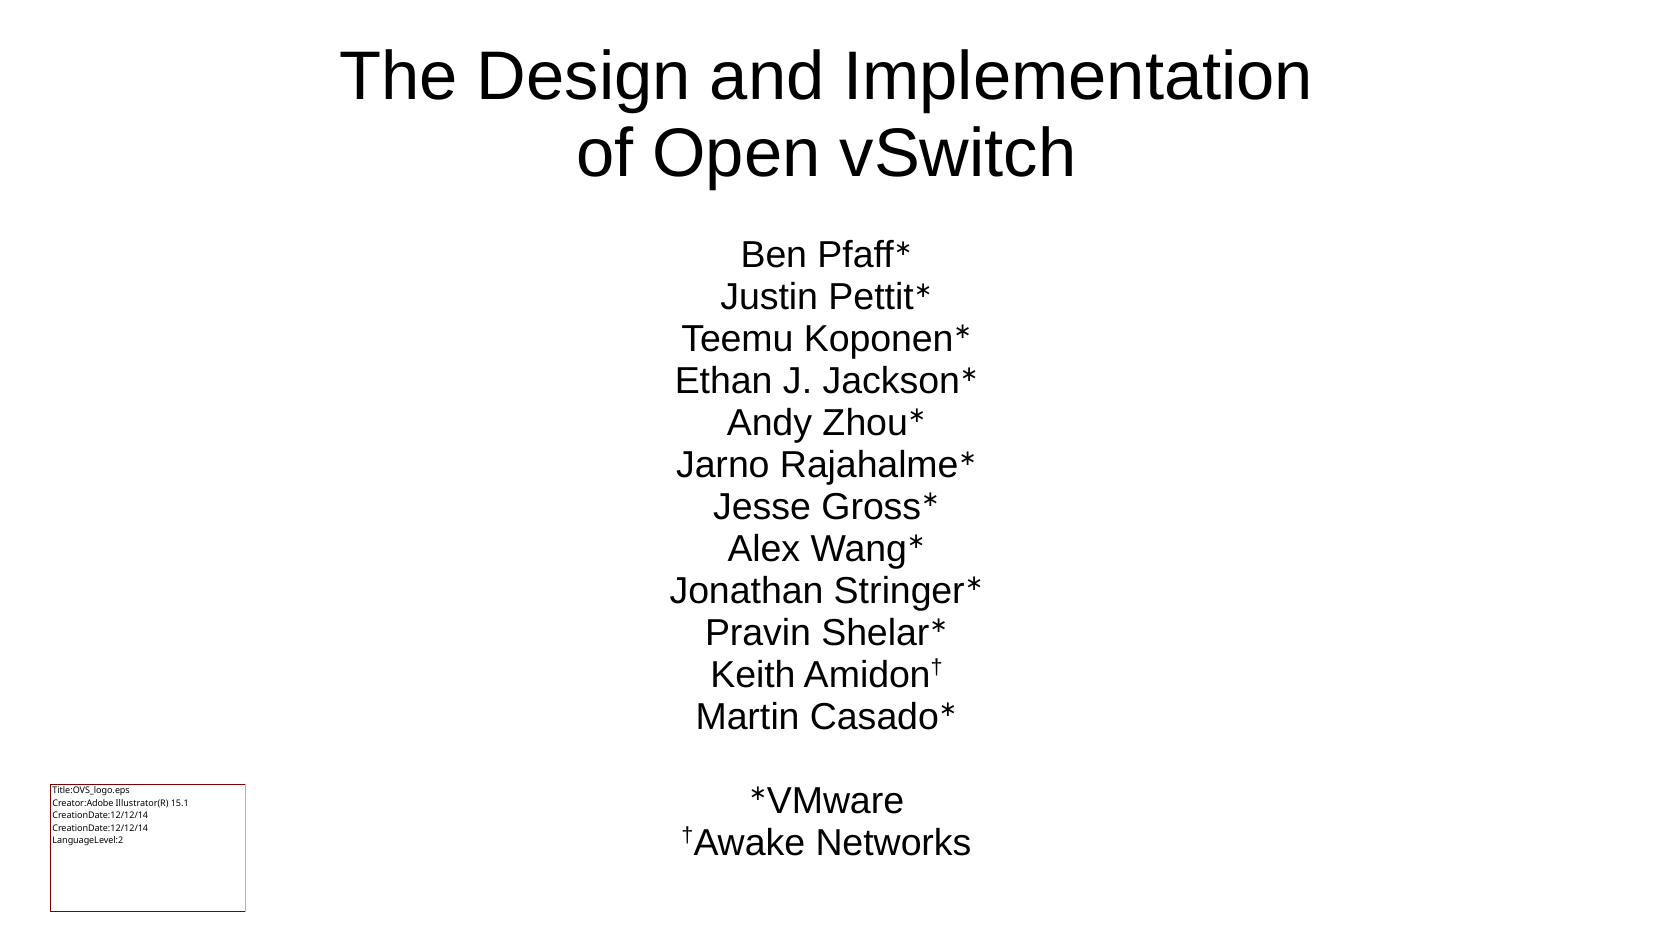

# The Design and Implementation of Open vSwitch
Ben Pfaff∗
Justin Pettit∗
Teemu Koponen∗
Ethan J. Jackson∗
Andy Zhou∗
Jarno Rajahalme∗
Jesse Gross∗
Alex Wang∗
Jonathan Stringer∗
Pravin Shelar∗
Keith Amidon†
Martin Casado∗
∗VMware
†Awake Networks